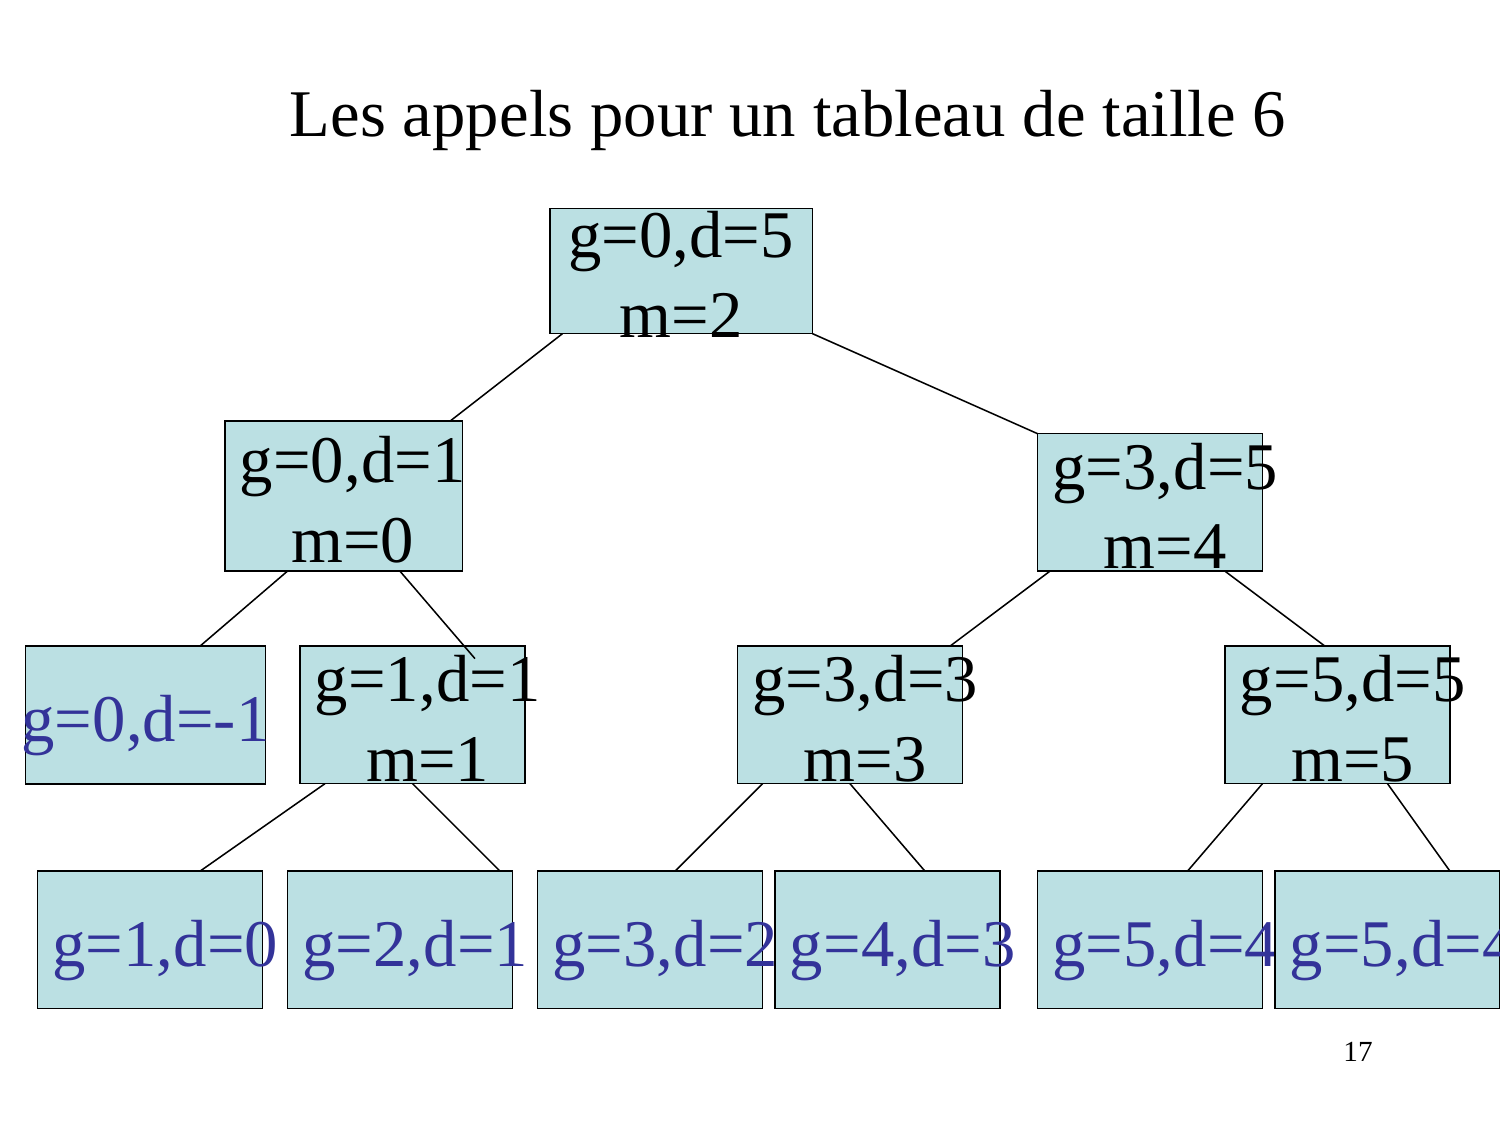

Les appels pour un tableau de taille 6
g=0,d=5
m=2
g=0,d=1
m=0
g=3,d=5
m=4
g=0,d=-1
g=1,d=1
m=1
g=3,d=3
m=3
g=5,d=5
m=5
g=1,d=0
g=2,d=1
g=3,d=2
g=4,d=3
g=5,d=4
g=5,d=4
17